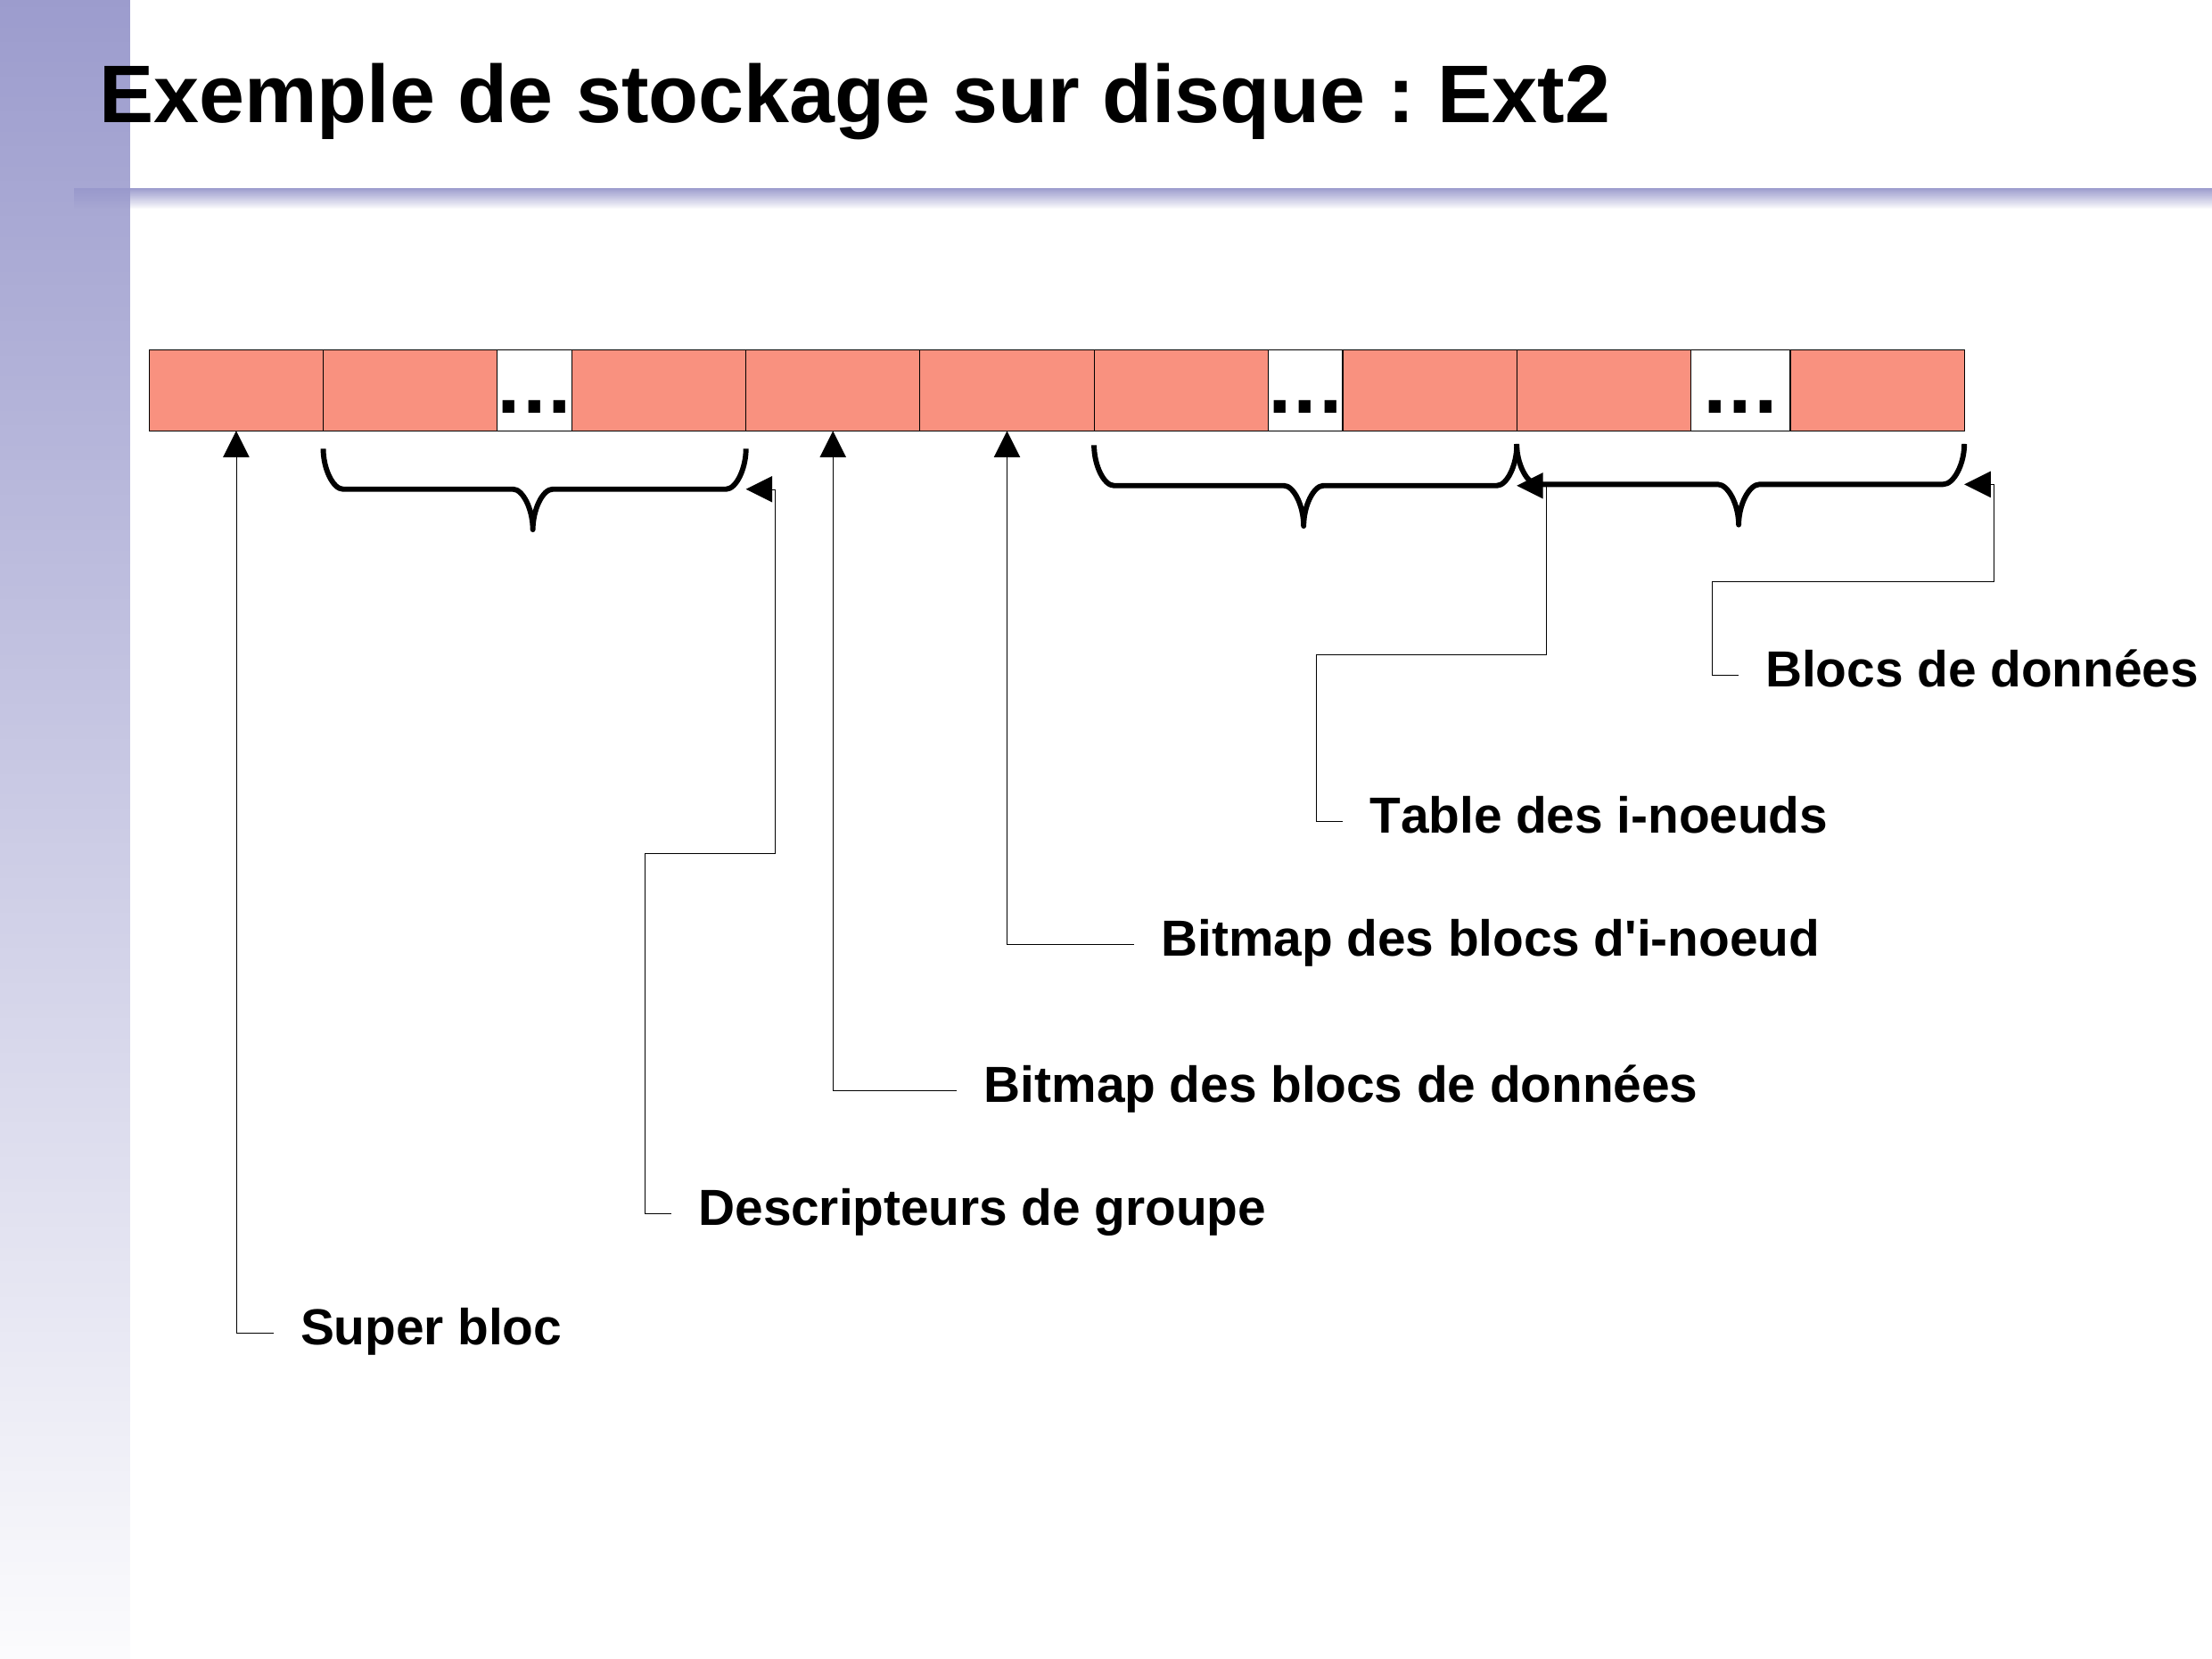

# Exemple de stockage sur disque : Ext2
...
...
...
 Blocs de données
 Table des i-noeuds
 Bitmap des blocs d'i-noeud
 Bitmap des blocs de données
 Descripteurs de groupe
 Super bloc